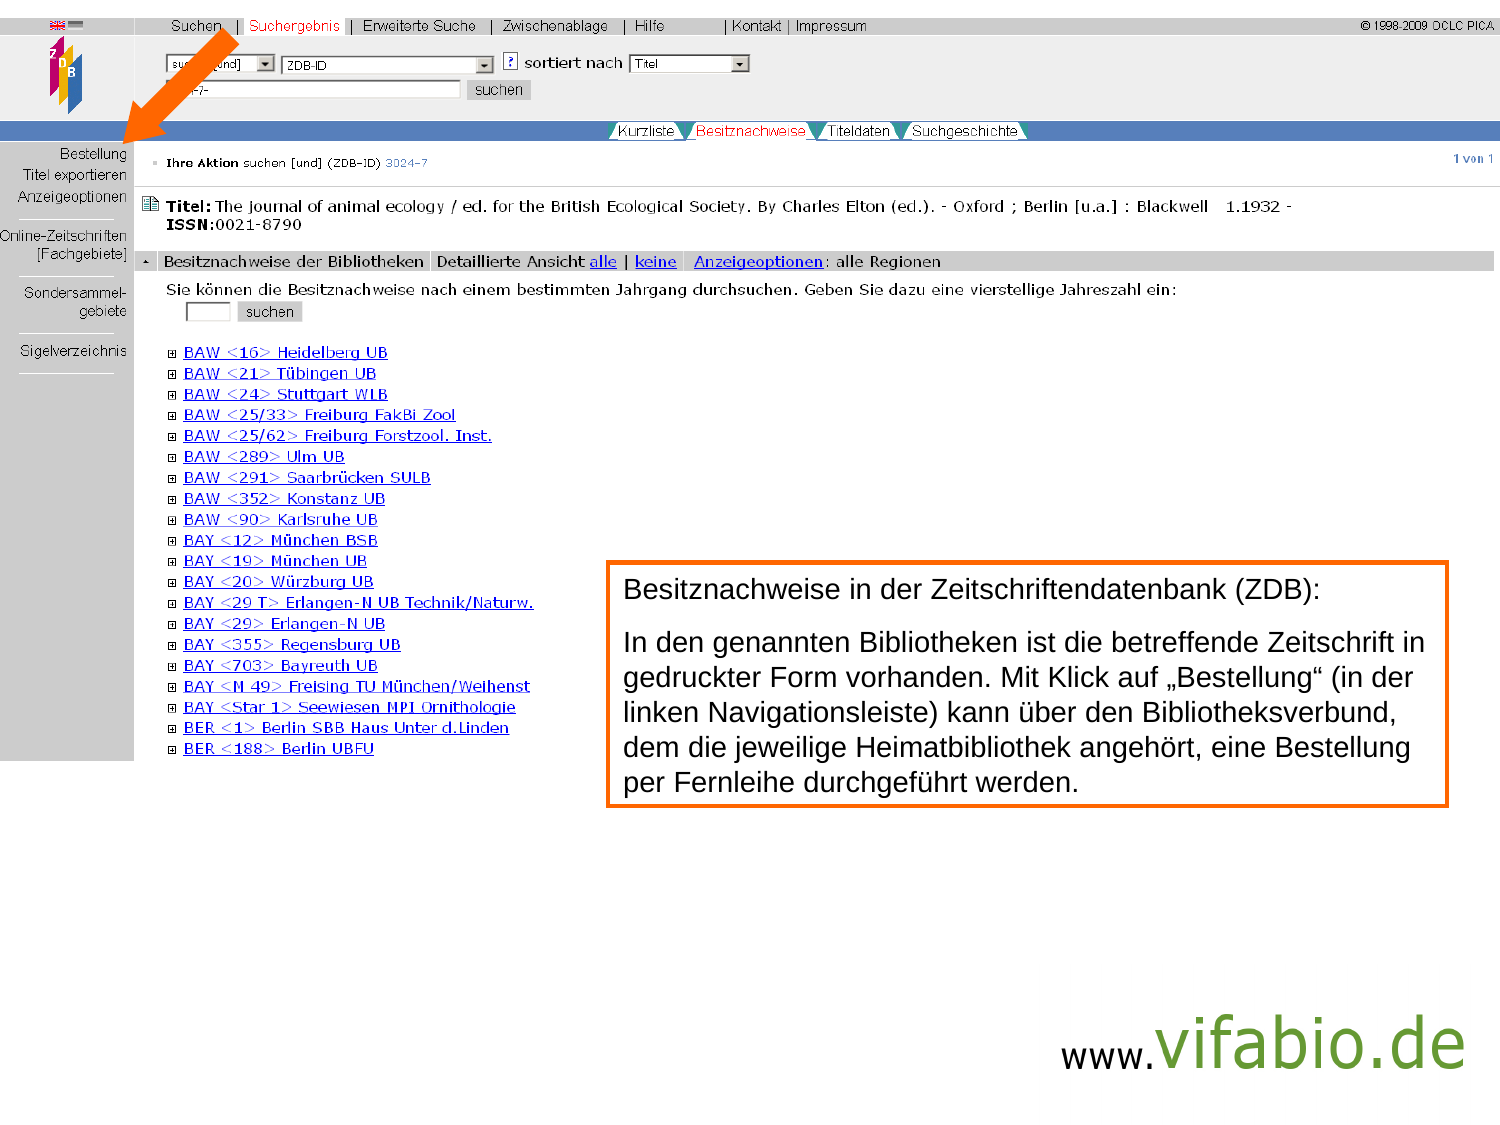

# ZDB-Verlinkung (Bildschirmfoto)
...
Besitznachweise in der Zeitschriftendatenbank (ZDB):
In den genannten Bibliotheken ist die betreffende Zeitschrift in gedruckter Form vorhanden. Mit Klick auf „Bestellung“ (in der linken Navigationsleiste) kann über den Bibliotheksverbund, dem die jeweilige Heimatbibliothek angehört, eine Bestellung per Fernleihe durchgeführt werden.